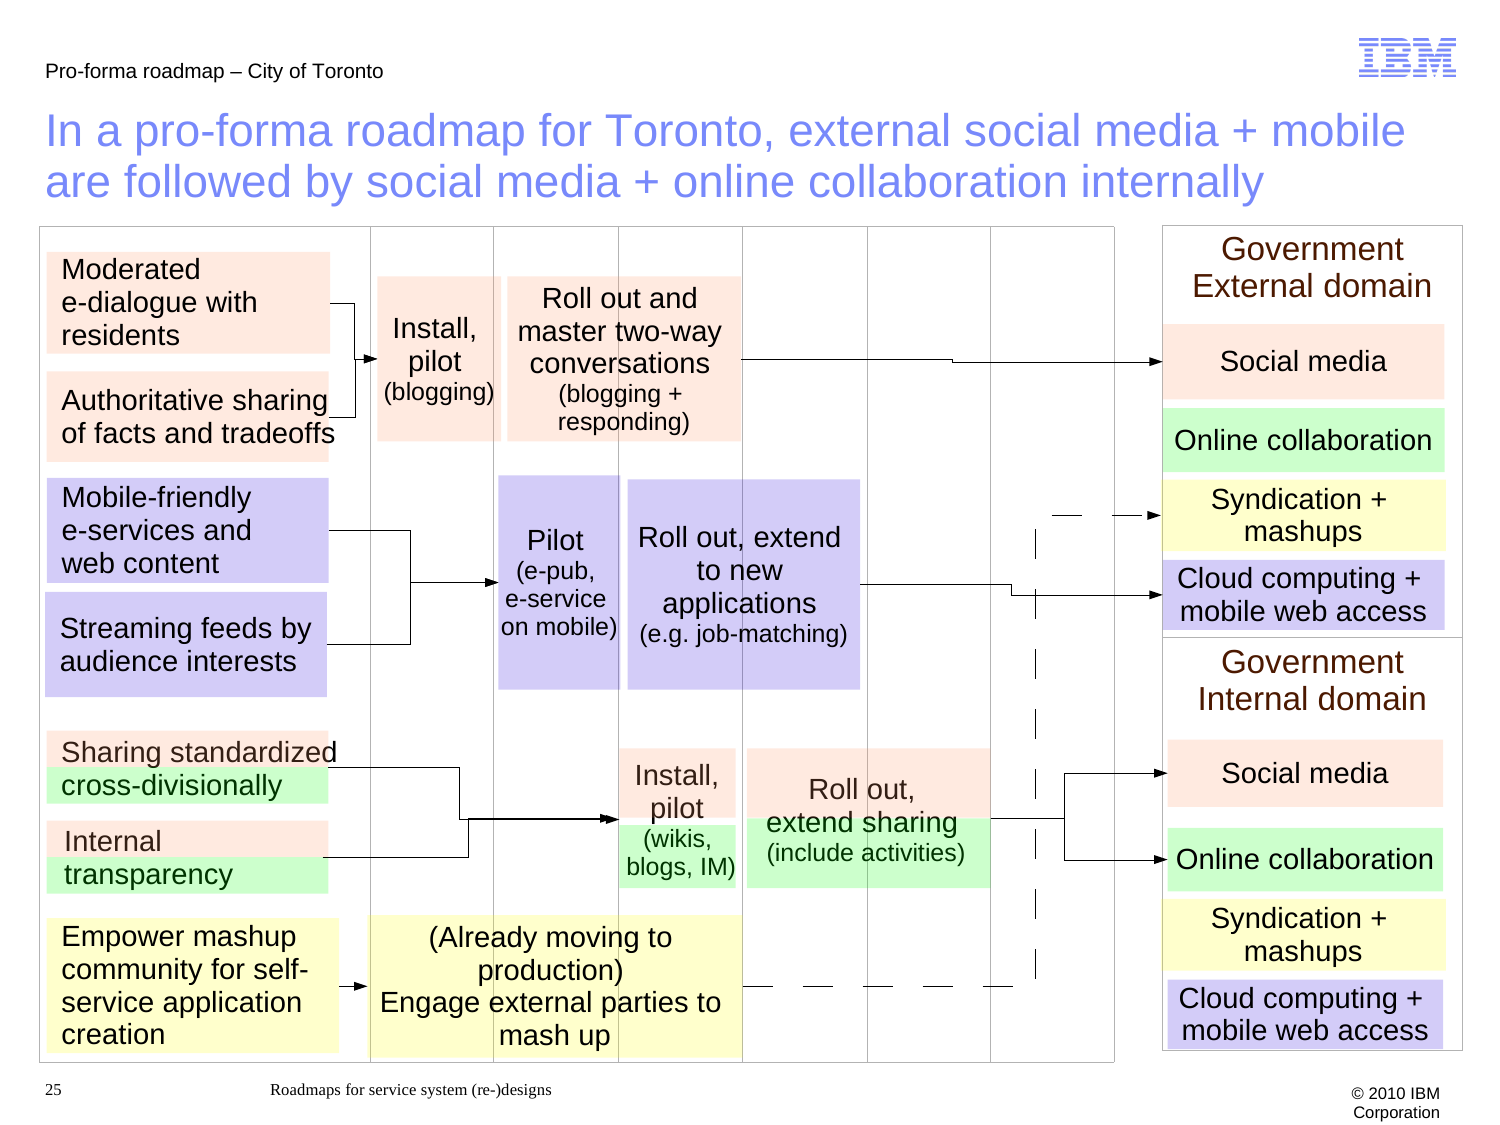

Pro-forma roadmap – City of Toronto
# In a pro-forma roadmap for Toronto, external social media + mobile are followed by social media + online collaboration internally
| Government External domain |
| --- |
| Government Internal domain |
Moderated
e-dialogue with
residents
Install,
pilot
(blogging)
Roll out and
master two-way
conversations
(blogging +
responding)
Social media
Authoritative sharing
of facts and tradeoffs
Online collaboration
Pilot
(e-pub,
e-service
on mobile)
Mobile-friendly
e-services and
web content
Roll out, extend
to new
applications
(e.g. job-matching)
Syndication +
mashups
Cloud computing +
mobile web access
Streaming feeds by
audience interests
Sharing standardized
cross-divisionally
Install,
pilot
(wikis,
blogs, IM)
Roll out,
extend sharing
(include activities)
Social media
Internal
transparency
Online collaboration
Syndication +
mashups
(Already moving to
production)
Engage external parties to
mash up
Empower mashup
community for self-
service application
creation
Cloud computing +
mobile web access
25
Roadmaps for service system (re-)designs